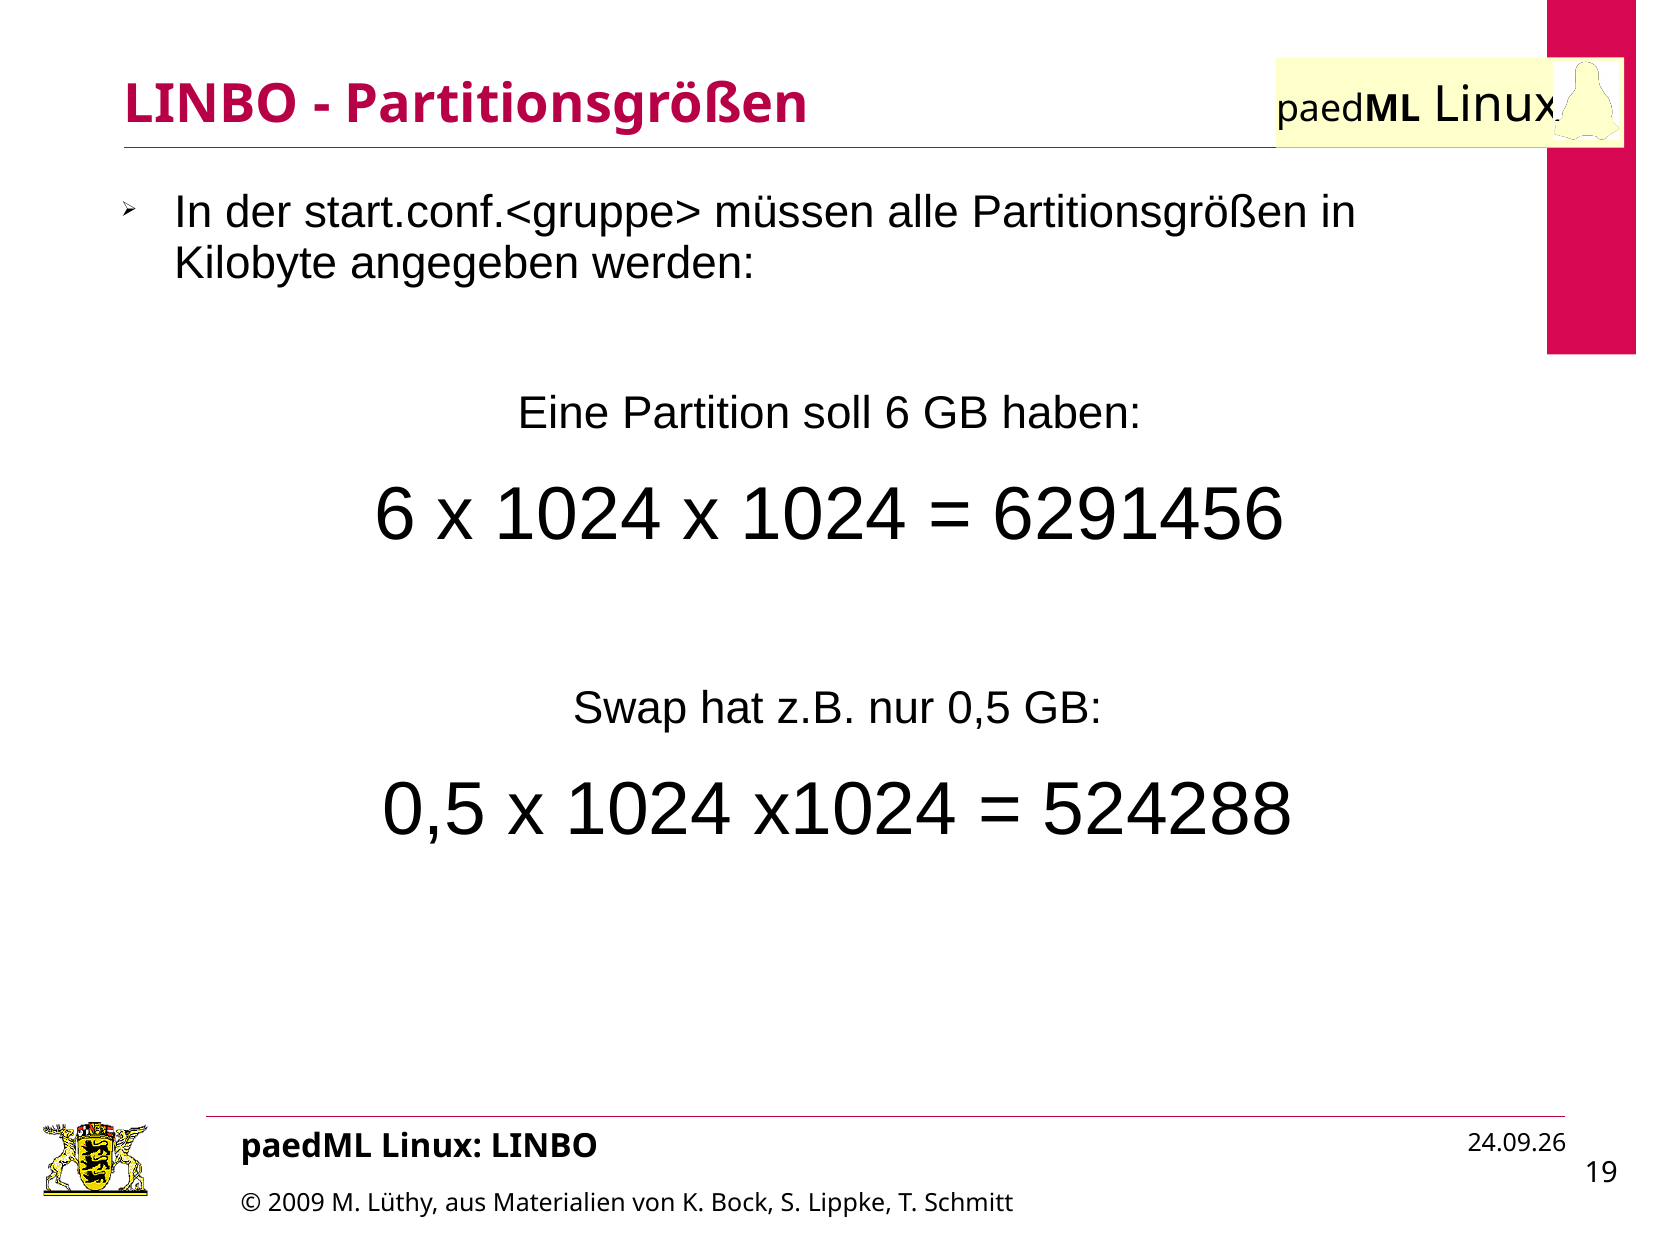

# LINBO - Partitionsgrößen
In der start.conf.<gruppe> müssen alle Partitionsgrößen in Kilobyte angegeben werden:
Eine Partition soll 6 GB haben:
6 x 1024 x 1024 = 6291456
Swap hat z.B. nur 0,5 GB:
0,5 x 1024 x1024 = 524288
© M. Lüthy, J. von der Ruhr, G. Rabus, M. Müller
19